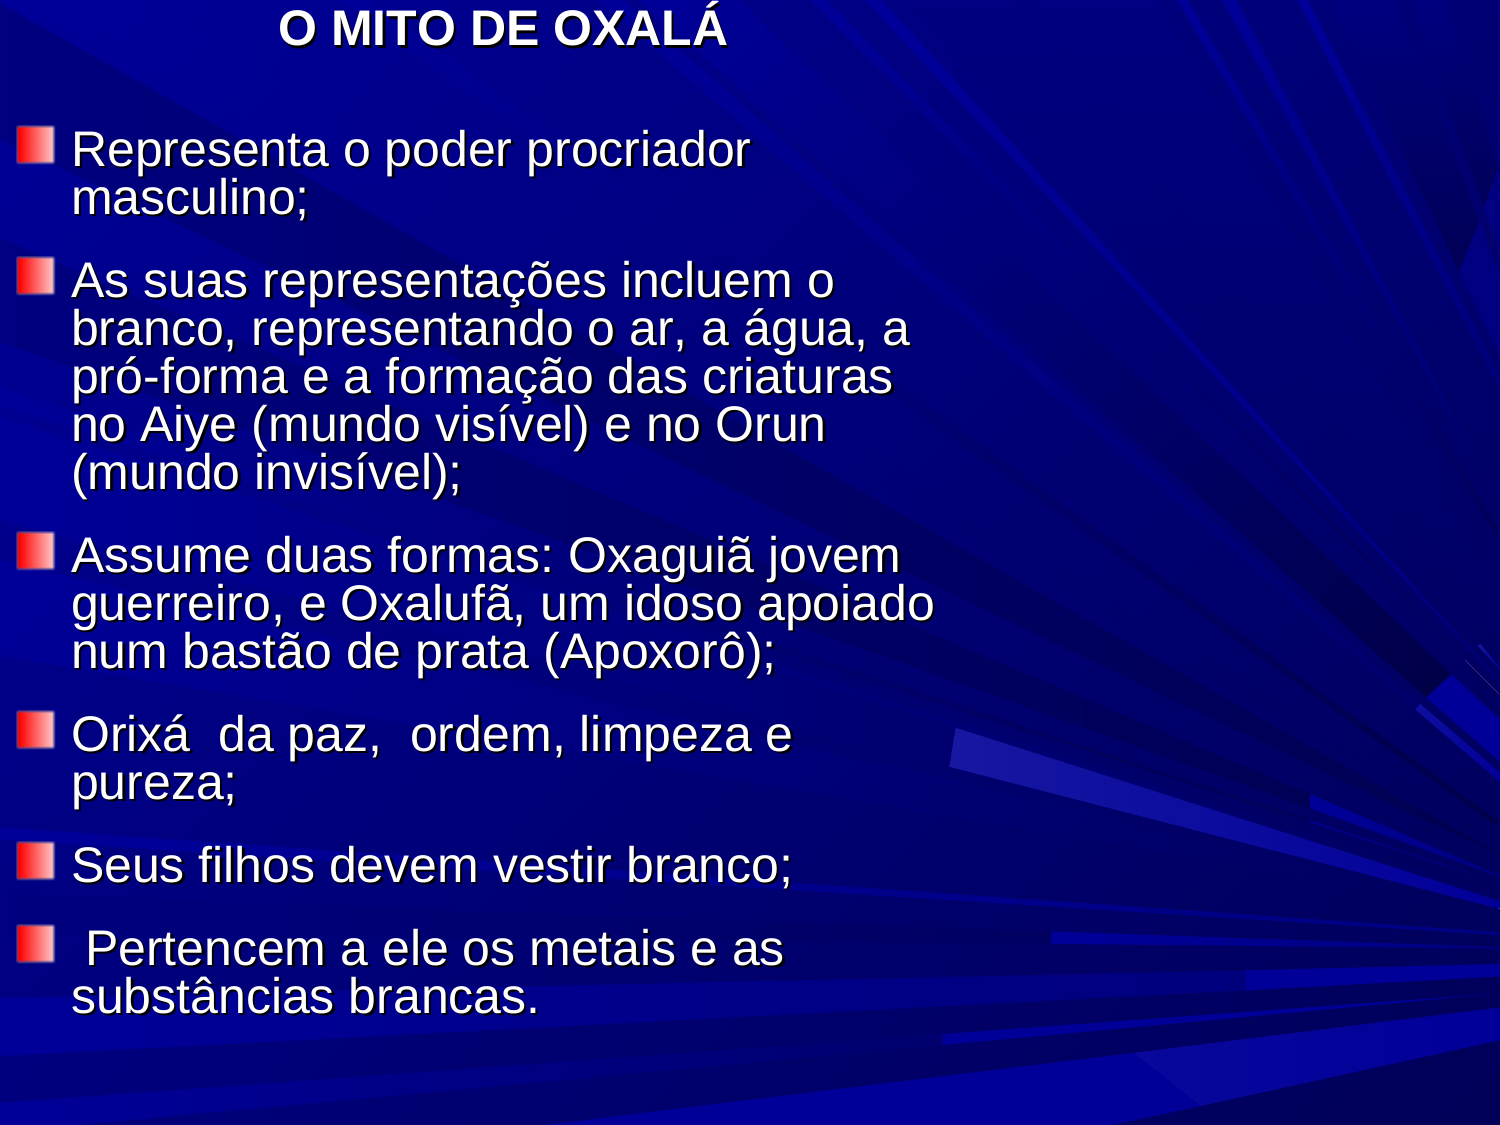

# O MITO DE OXALÁ
Representa o poder procriador masculino;
As suas representações incluem o branco, representando o ar, a água, a pró-forma e a formação das criaturas no Aiye (mundo visível) e no Orun (mundo invisível);
Assume duas formas: Oxaguiã jovem guerreiro, e Oxalufã, um idoso apoiado num bastão de prata (Apoxorô);
Orixá da paz, ordem, limpeza e pureza;
Seus filhos devem vestir branco;
 Pertencem a ele os metais e as substâncias brancas.